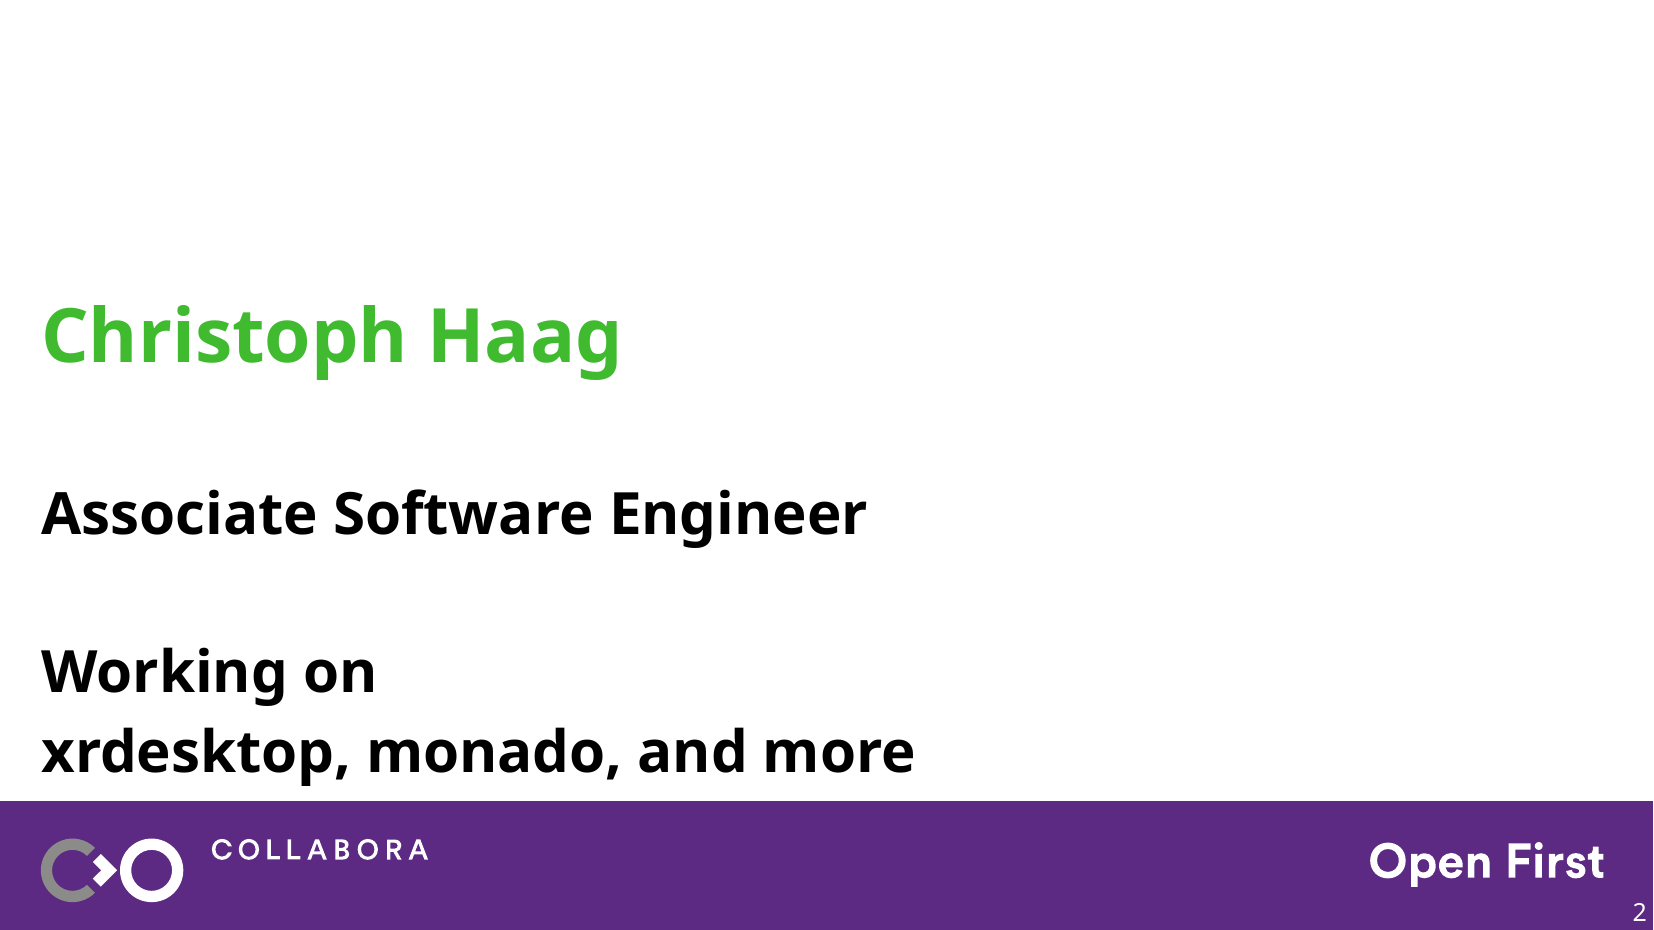

# Christoph Haag
Associate Software Engineer
Working on
xrdesktop, monado, and more